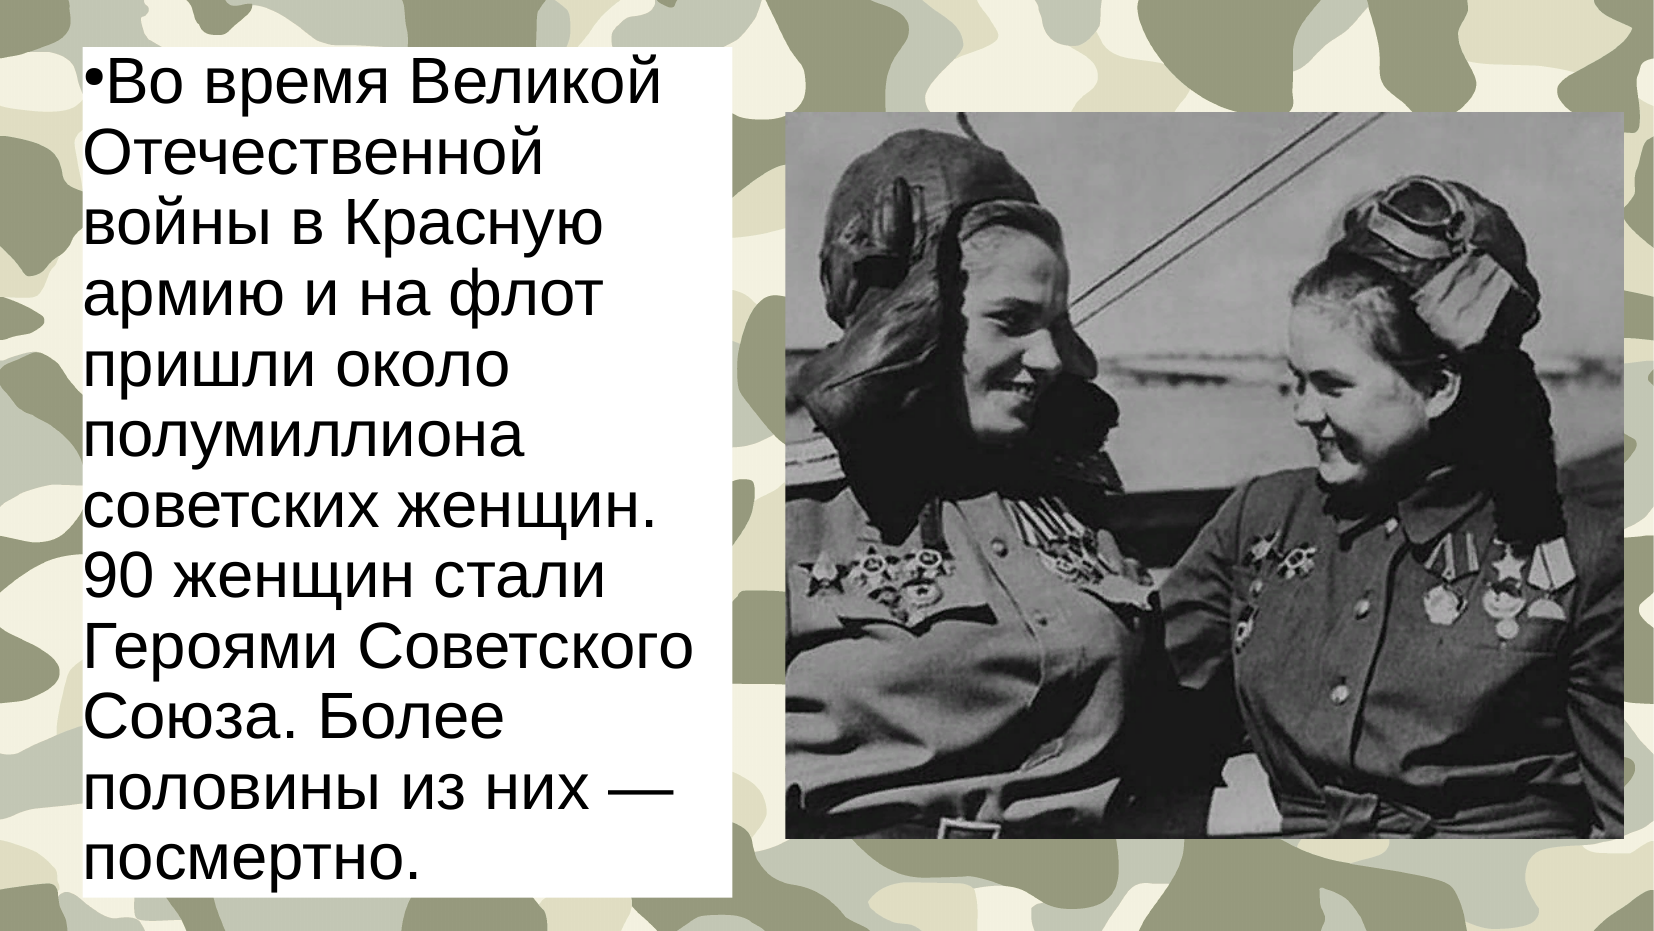

#
Во время Великой Отечественной войны в Красную армию и на флот пришли около полумиллиона советских женщин. 90 женщин стали Героями Советского Союза. Более половины из них — посмертно.